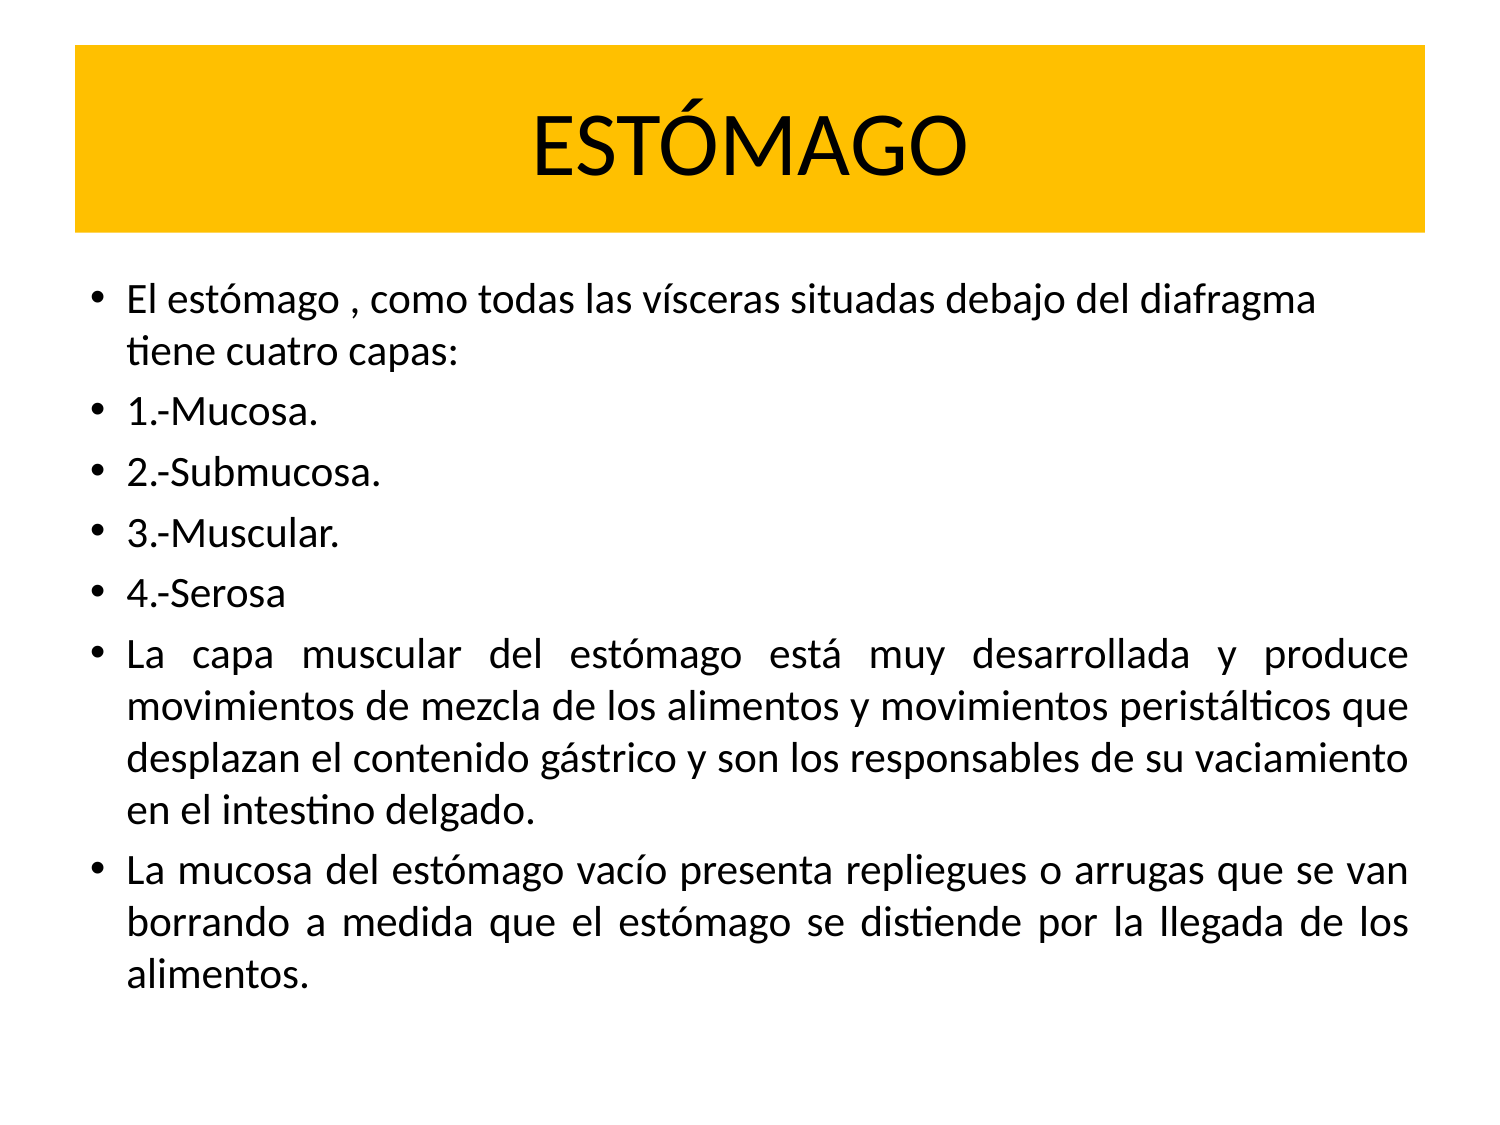

# ESTÓMAGO
El estómago , como todas las vísceras situadas debajo del diafragma tiene cuatro capas:
1.-Mucosa.
2.-Submucosa.
3.-Muscular.
4.-Serosa
La capa muscular del estómago está muy desarrollada y produce movimientos de mezcla de los alimentos y movimientos peristálticos que desplazan el contenido gástrico y son los responsables de su vaciamiento en el intestino delgado.
La mucosa del estómago vacío presenta repliegues o arrugas que se van borrando a medida que el estómago se distiende por la llegada de los alimentos.